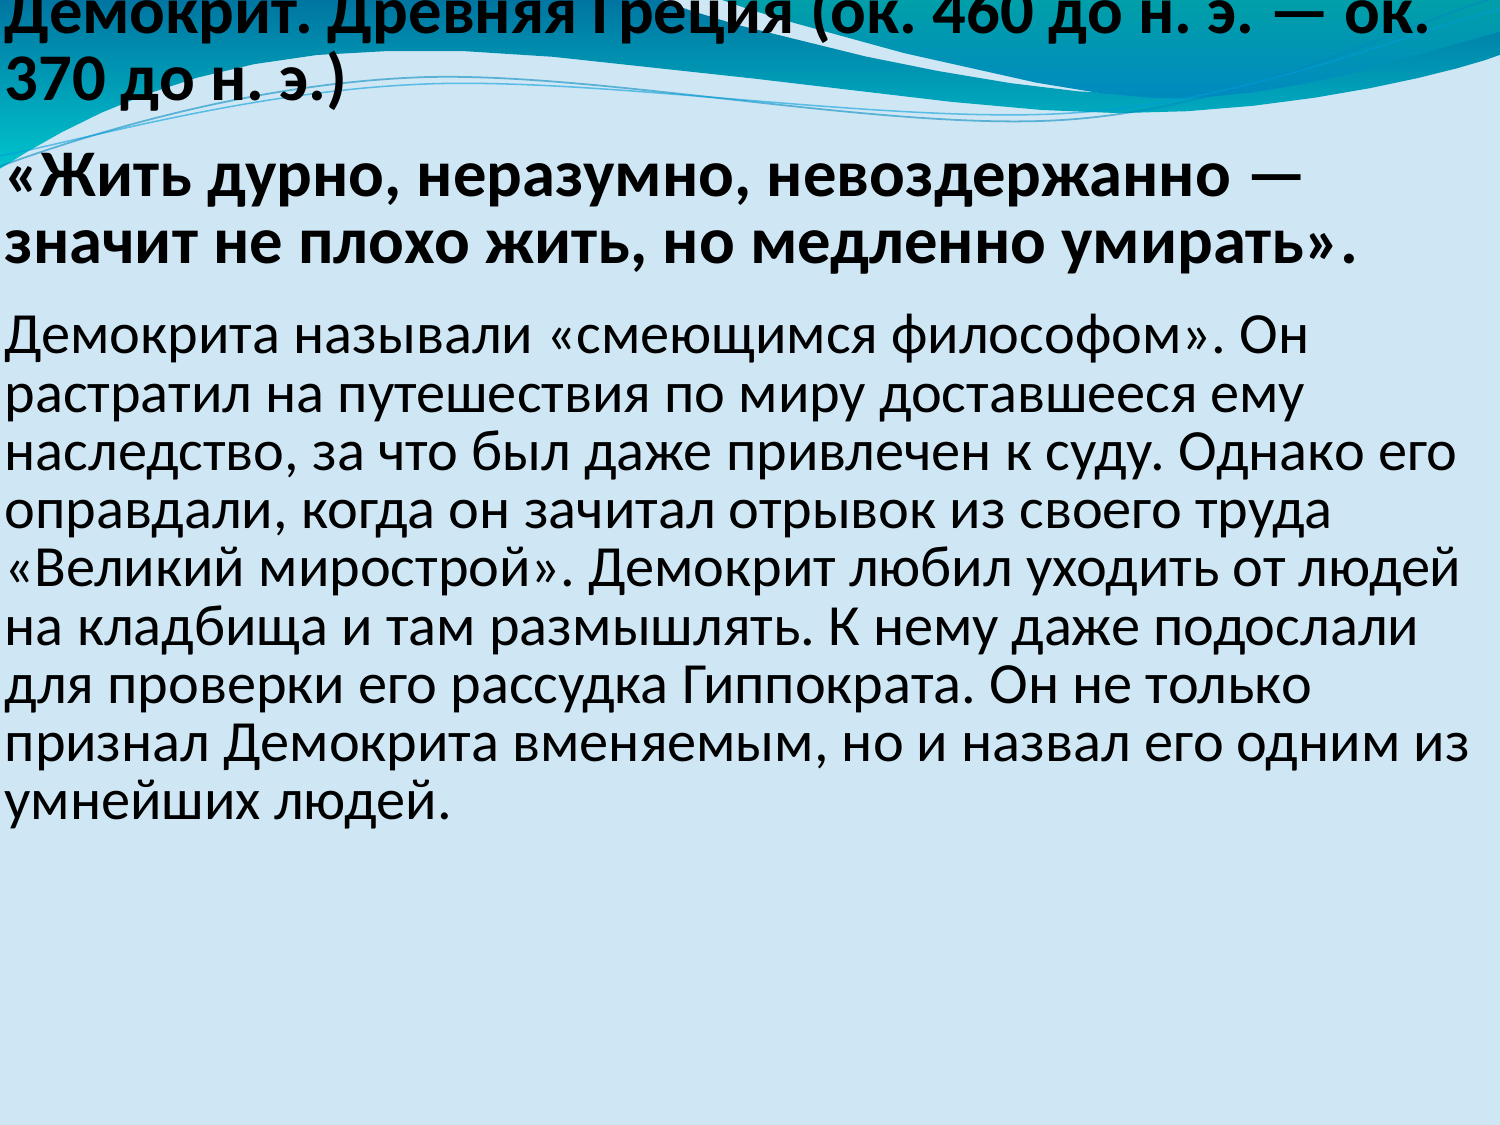

Демокрит. Древняя Греция (ок. 460 до н. э. — ок. 370 до н. э.)
«Жить дурно, неразумно, невоздержанно — значит не плохо жить, но медленно умирать».
Демокрита называли «смеющимся философом». Он растратил на путешествия по миру доставшееся ему наследство, за что был даже привлечен к суду. Однако его оправдали, когда он зачитал отрывок из своего труда «Великий мирострой». Демокрит любил уходить от людей на кладбища и там размышлять. К нему даже подослали для проверки его рассудка Гиппократа. Он не только признал Демокрита вменяемым, но и назвал его одним из умнейших людей.